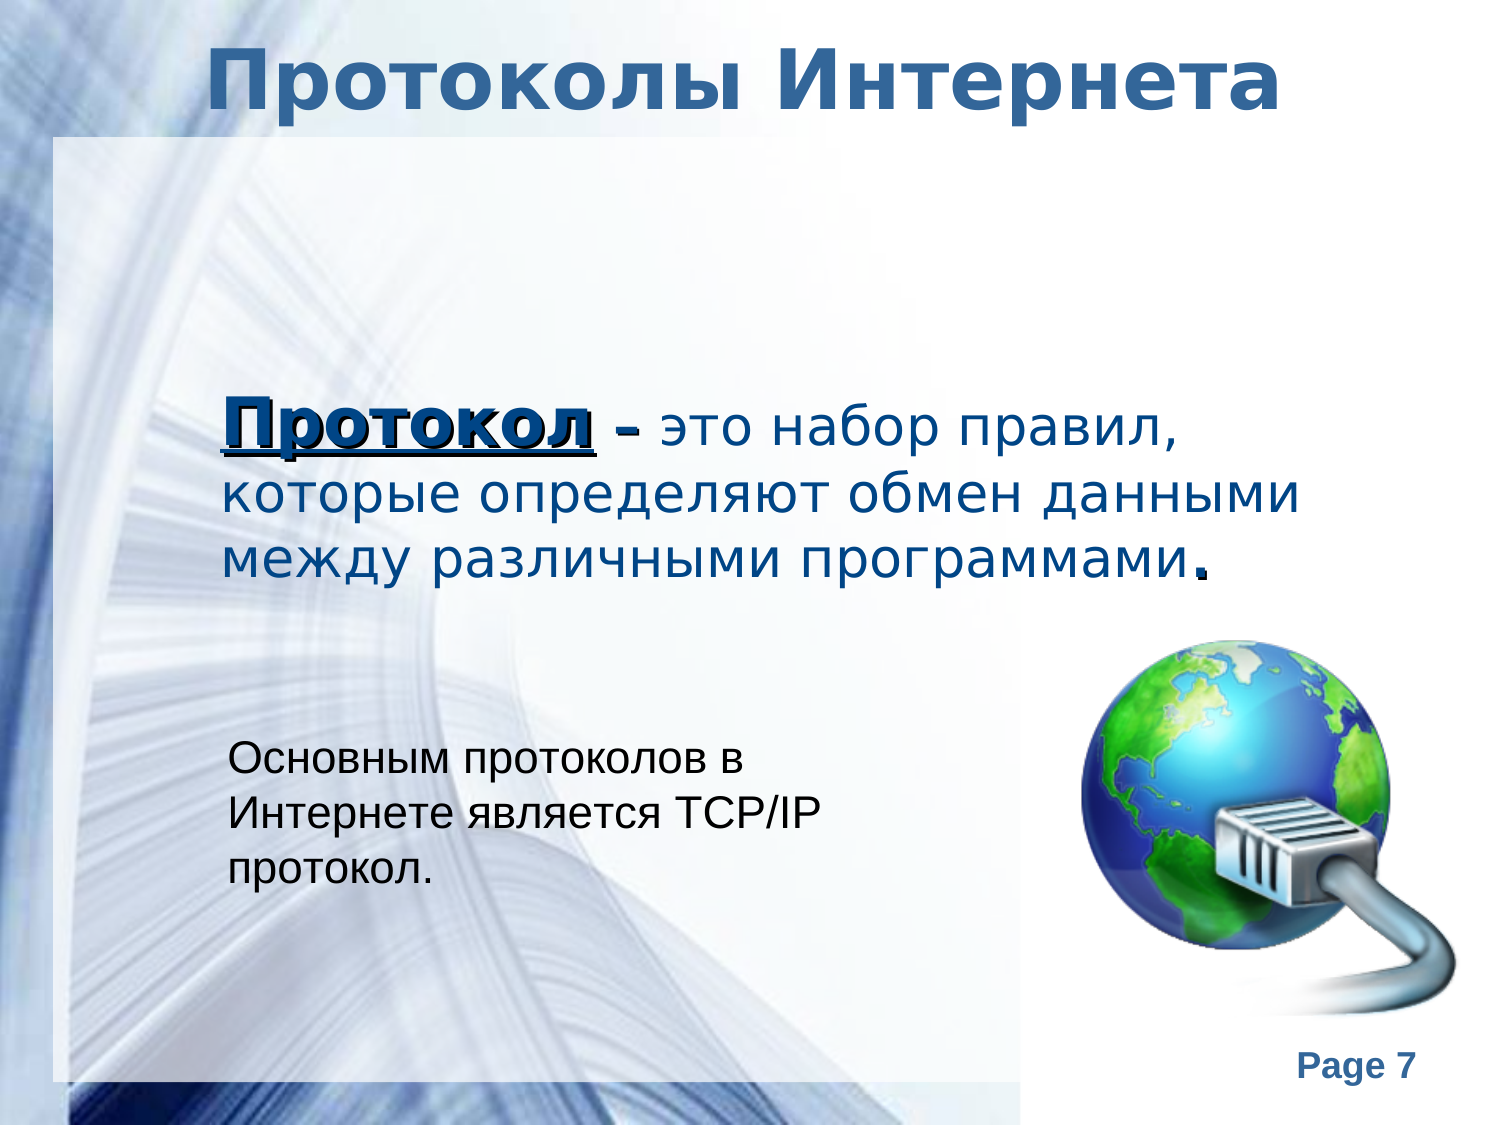

Протоколы Интернета
Протокол – это набор правил, которые определяют обмен данными между различными программами.
Основным протоколов в Интернете является TCP/IP протокол.